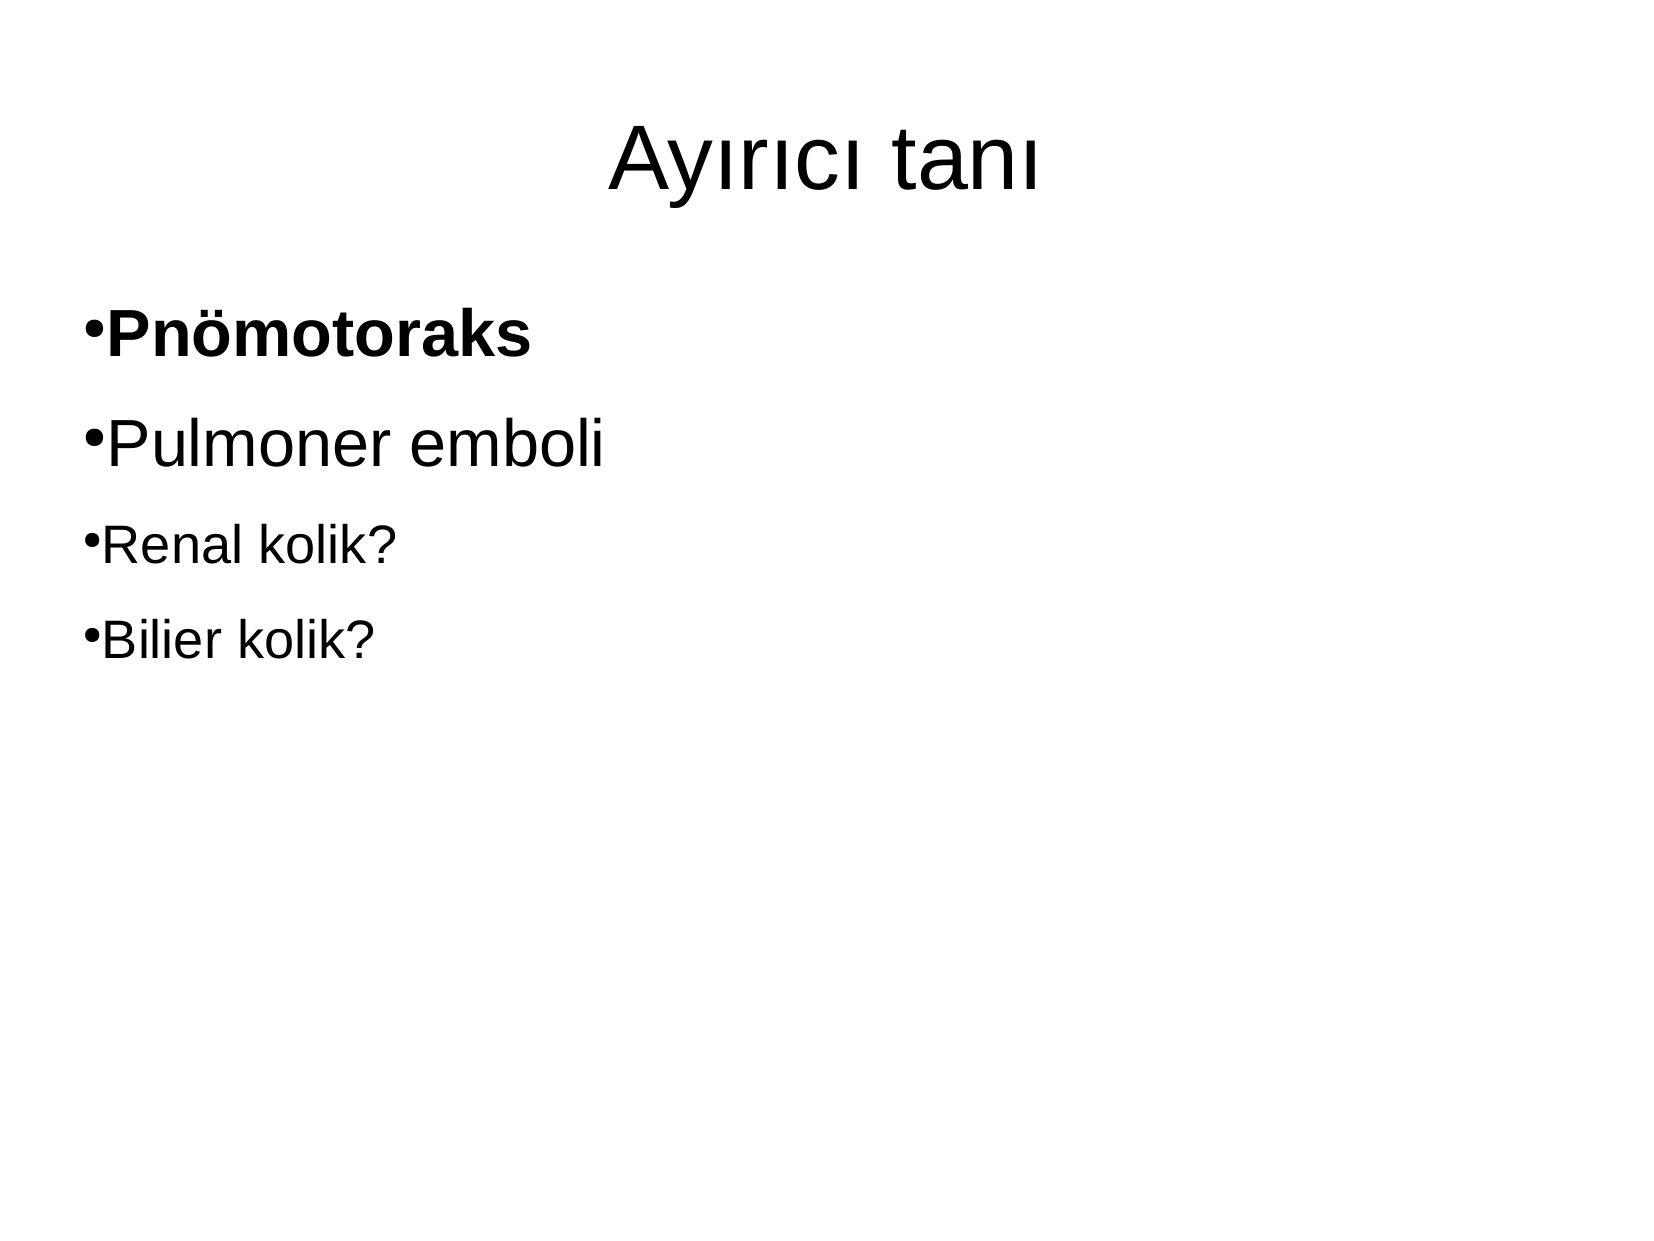

# Ayırıcı tanı
Pnömotoraks
Pulmoner emboli
Renal kolik?
Bilier kolik?